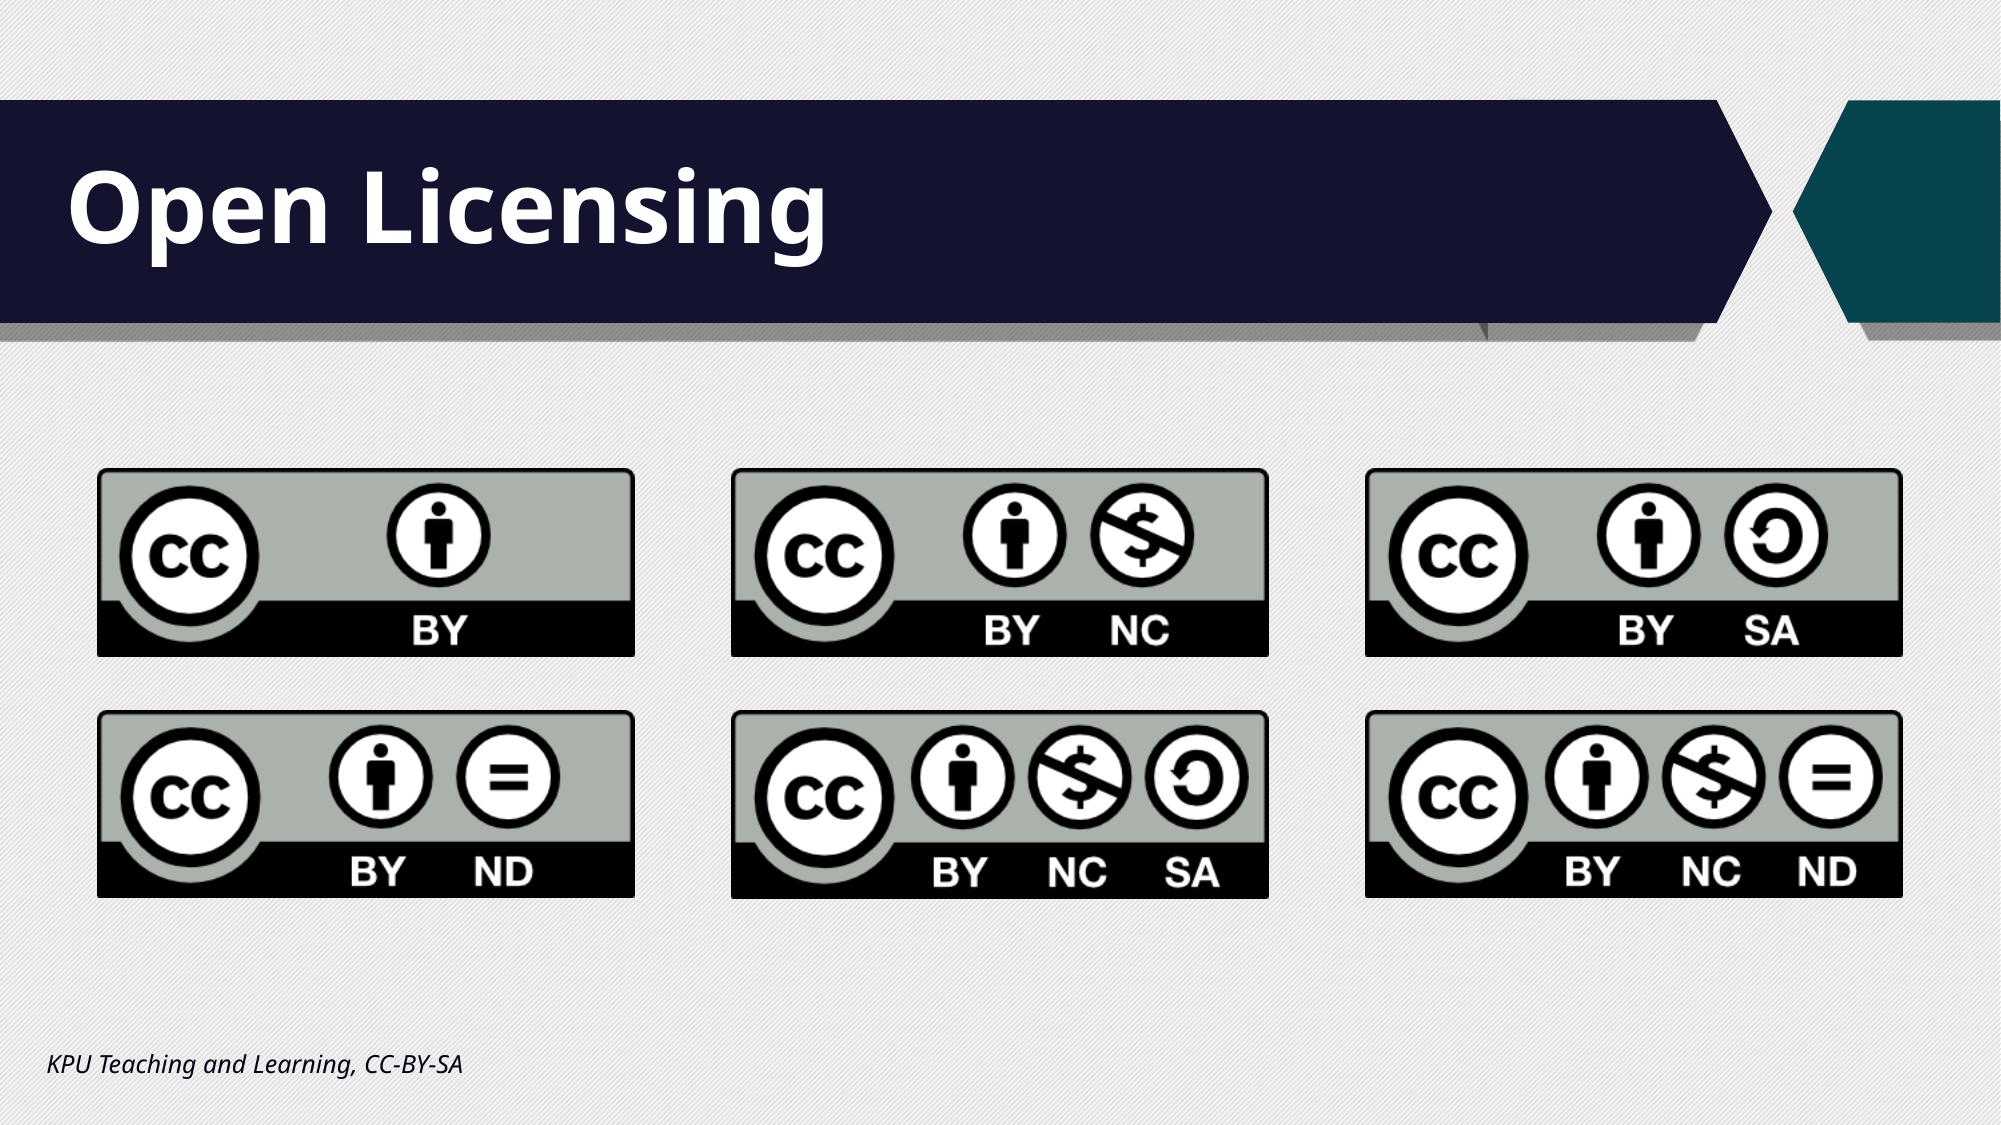

# Open Licensing
KPU Teaching and Learning, CC-BY-SA